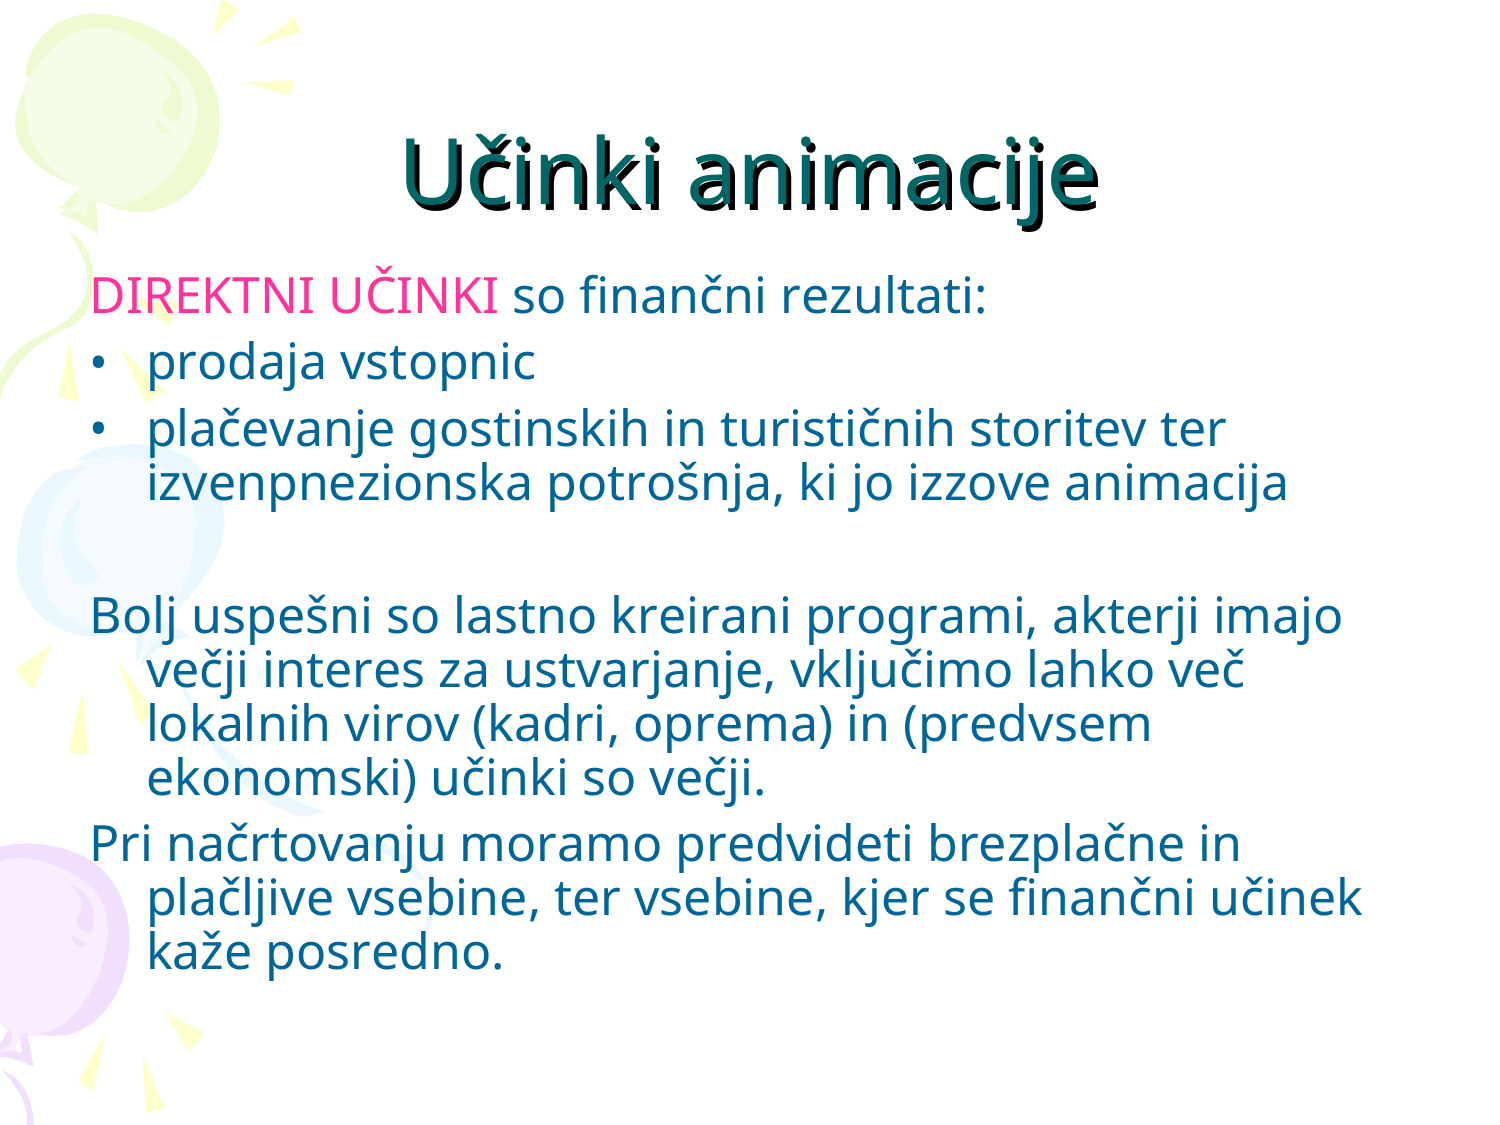

# Učinki animacije
DIREKTNI UČINKI so finančni rezultati:
prodaja vstopnic
plačevanje gostinskih in turističnih storitev ter izvenpnezionska potrošnja, ki jo izzove animacija
Bolj uspešni so lastno kreirani programi, akterji imajo večji interes za ustvarjanje, vključimo lahko več lokalnih virov (kadri, oprema) in (predvsem ekonomski) učinki so večji.
Pri načrtovanju moramo predvideti brezplačne in plačljive vsebine, ter vsebine, kjer se finančni učinek kaže posredno.